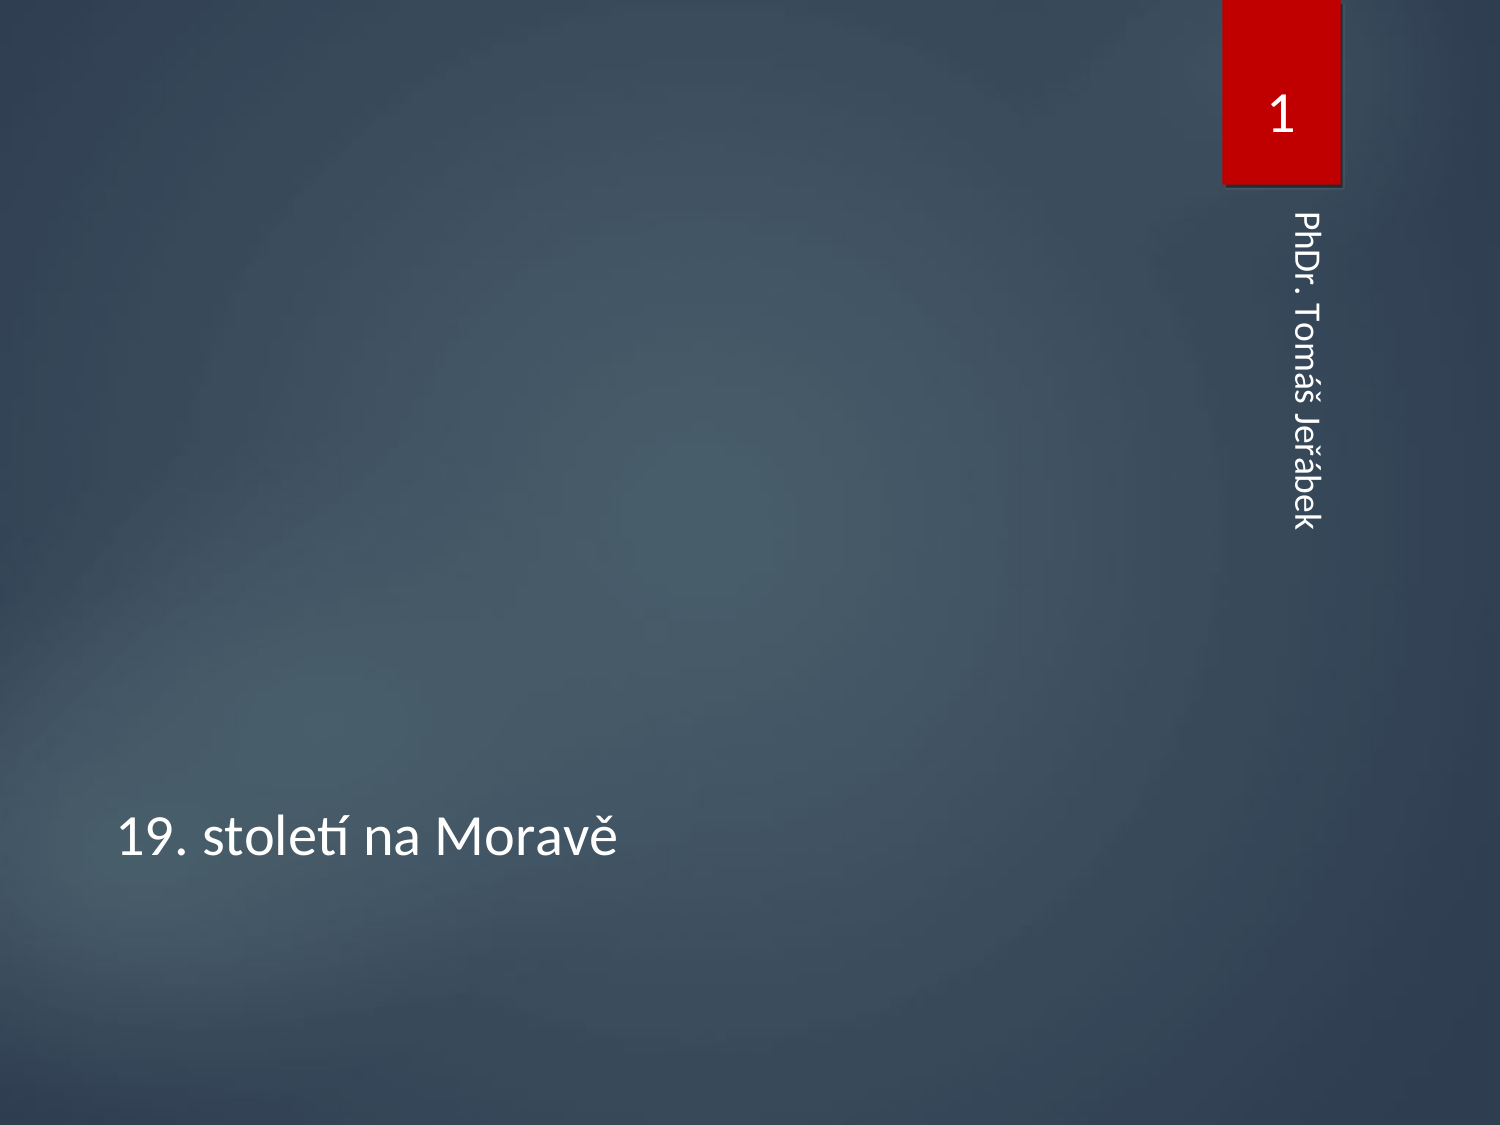

1
PhDr. Tomáš Jeřábek
# 19. století na Moravě